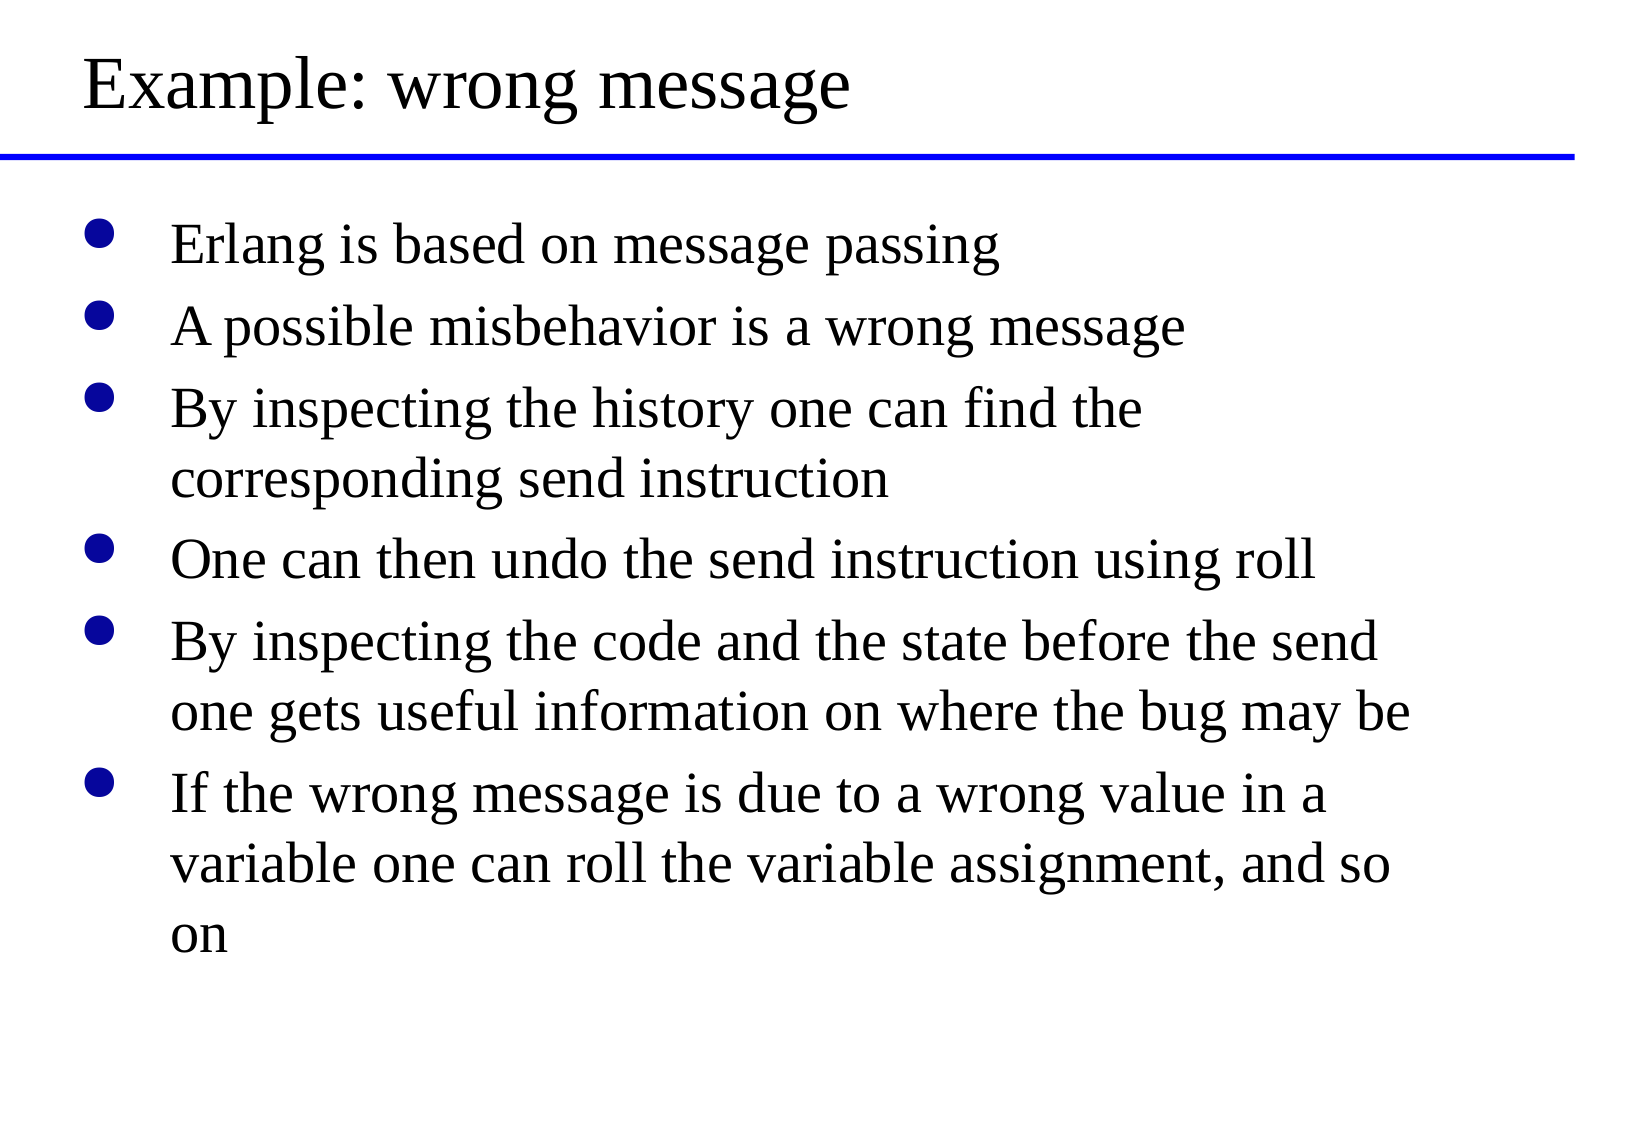

# Example: wrong message
Erlang is based on message passing
A possible misbehavior is a wrong message
By inspecting the history one can find the corresponding send instruction
One can then undo the send instruction using roll
By inspecting the code and the state before the send one gets useful information on where the bug may be
If the wrong message is due to a wrong value in a variable one can roll the variable assignment, and so on